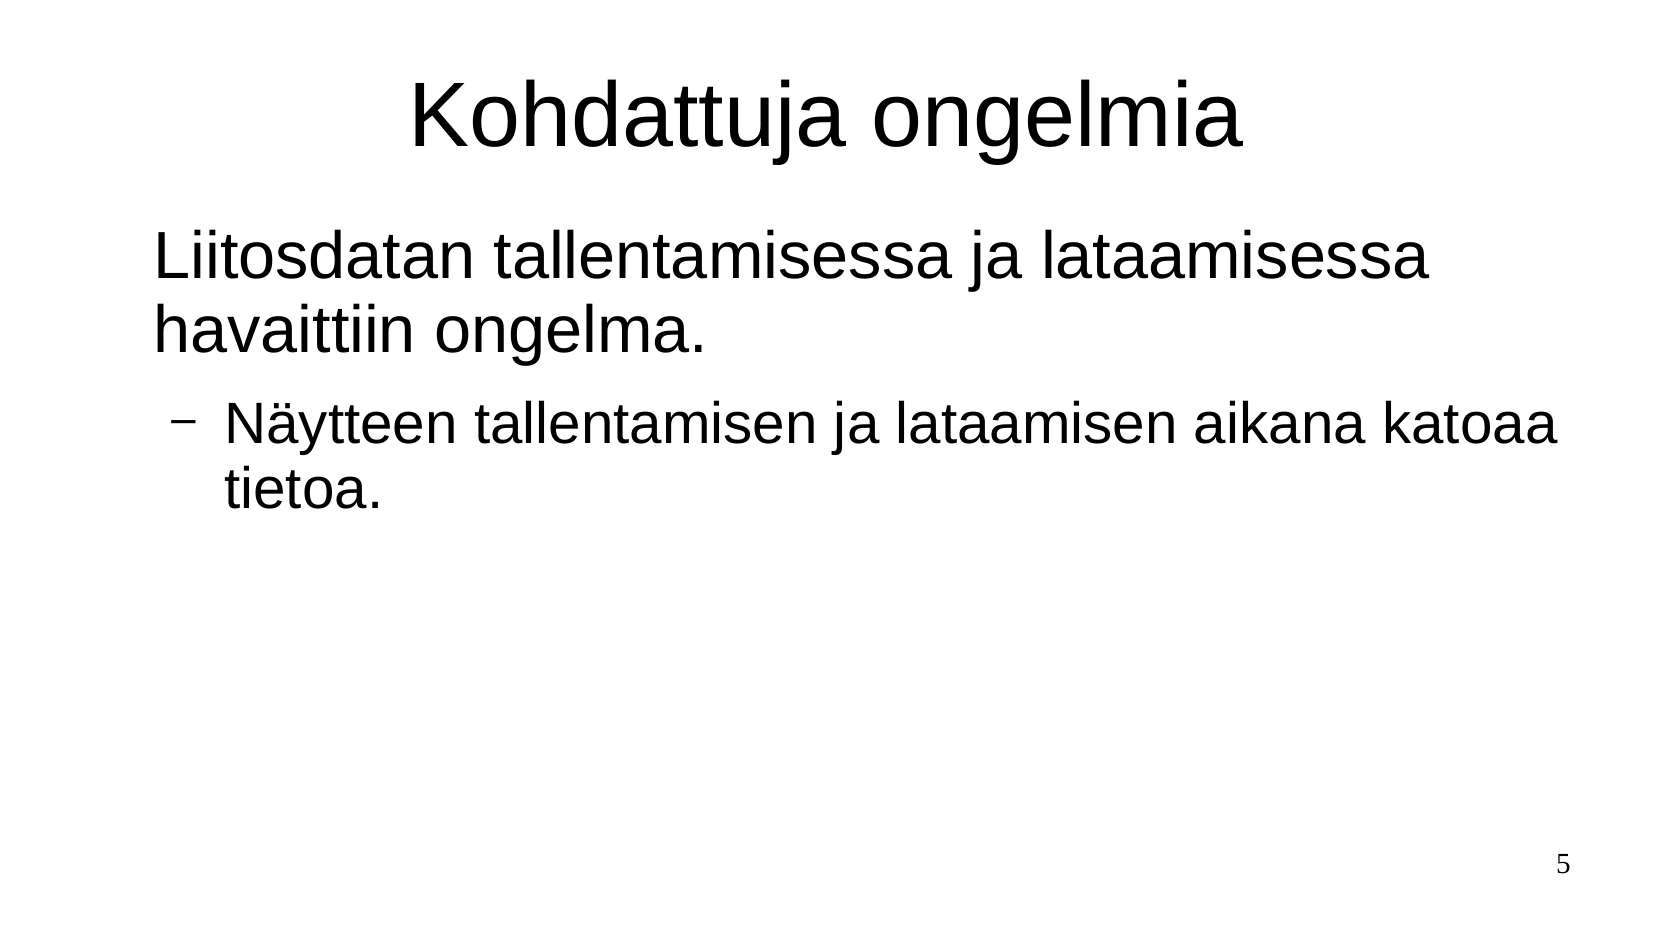

# Kohdattuja ongelmia
Liitosdatan tallentamisessa ja lataamisessa havaittiin ongelma.
Näytteen tallentamisen ja lataamisen aikana katoaa tietoa.
5